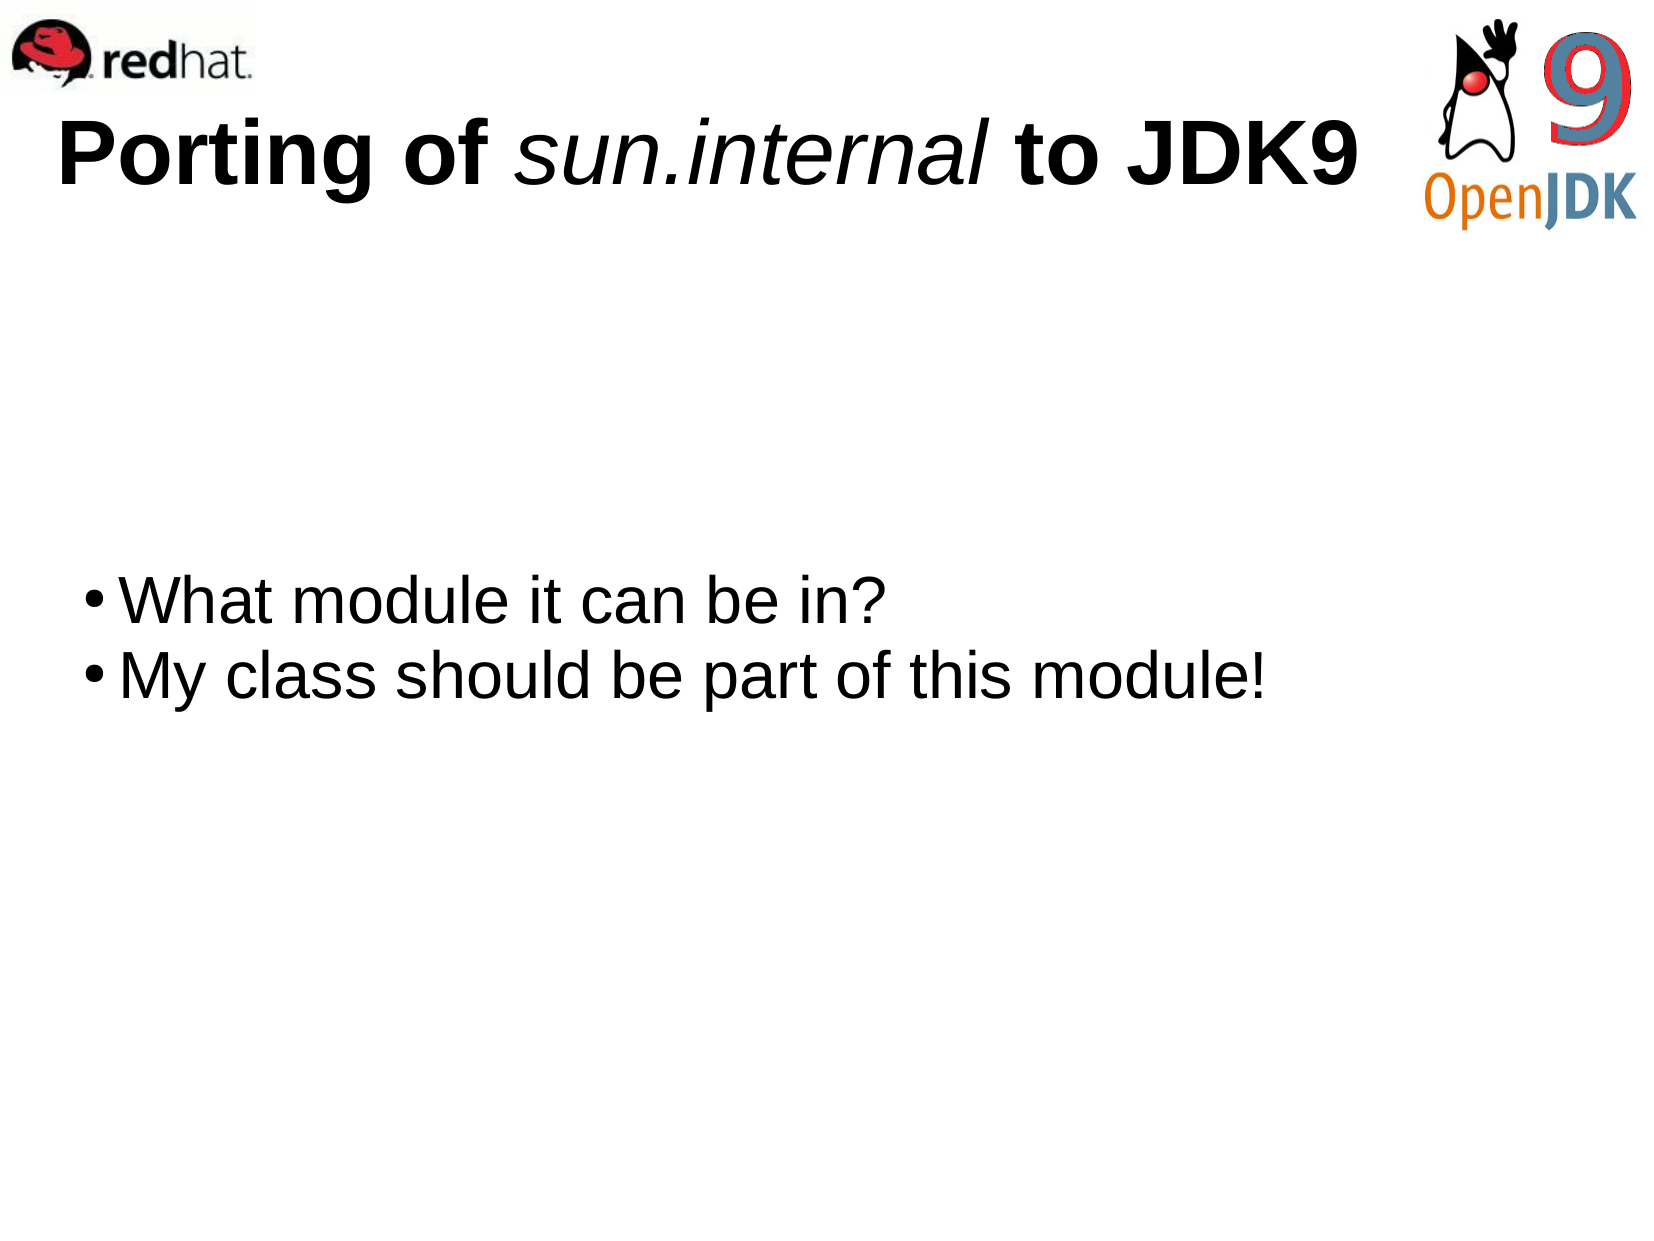

# Porting of sun.internal to JDK9
What module it can be in?
My class should be part of this module!